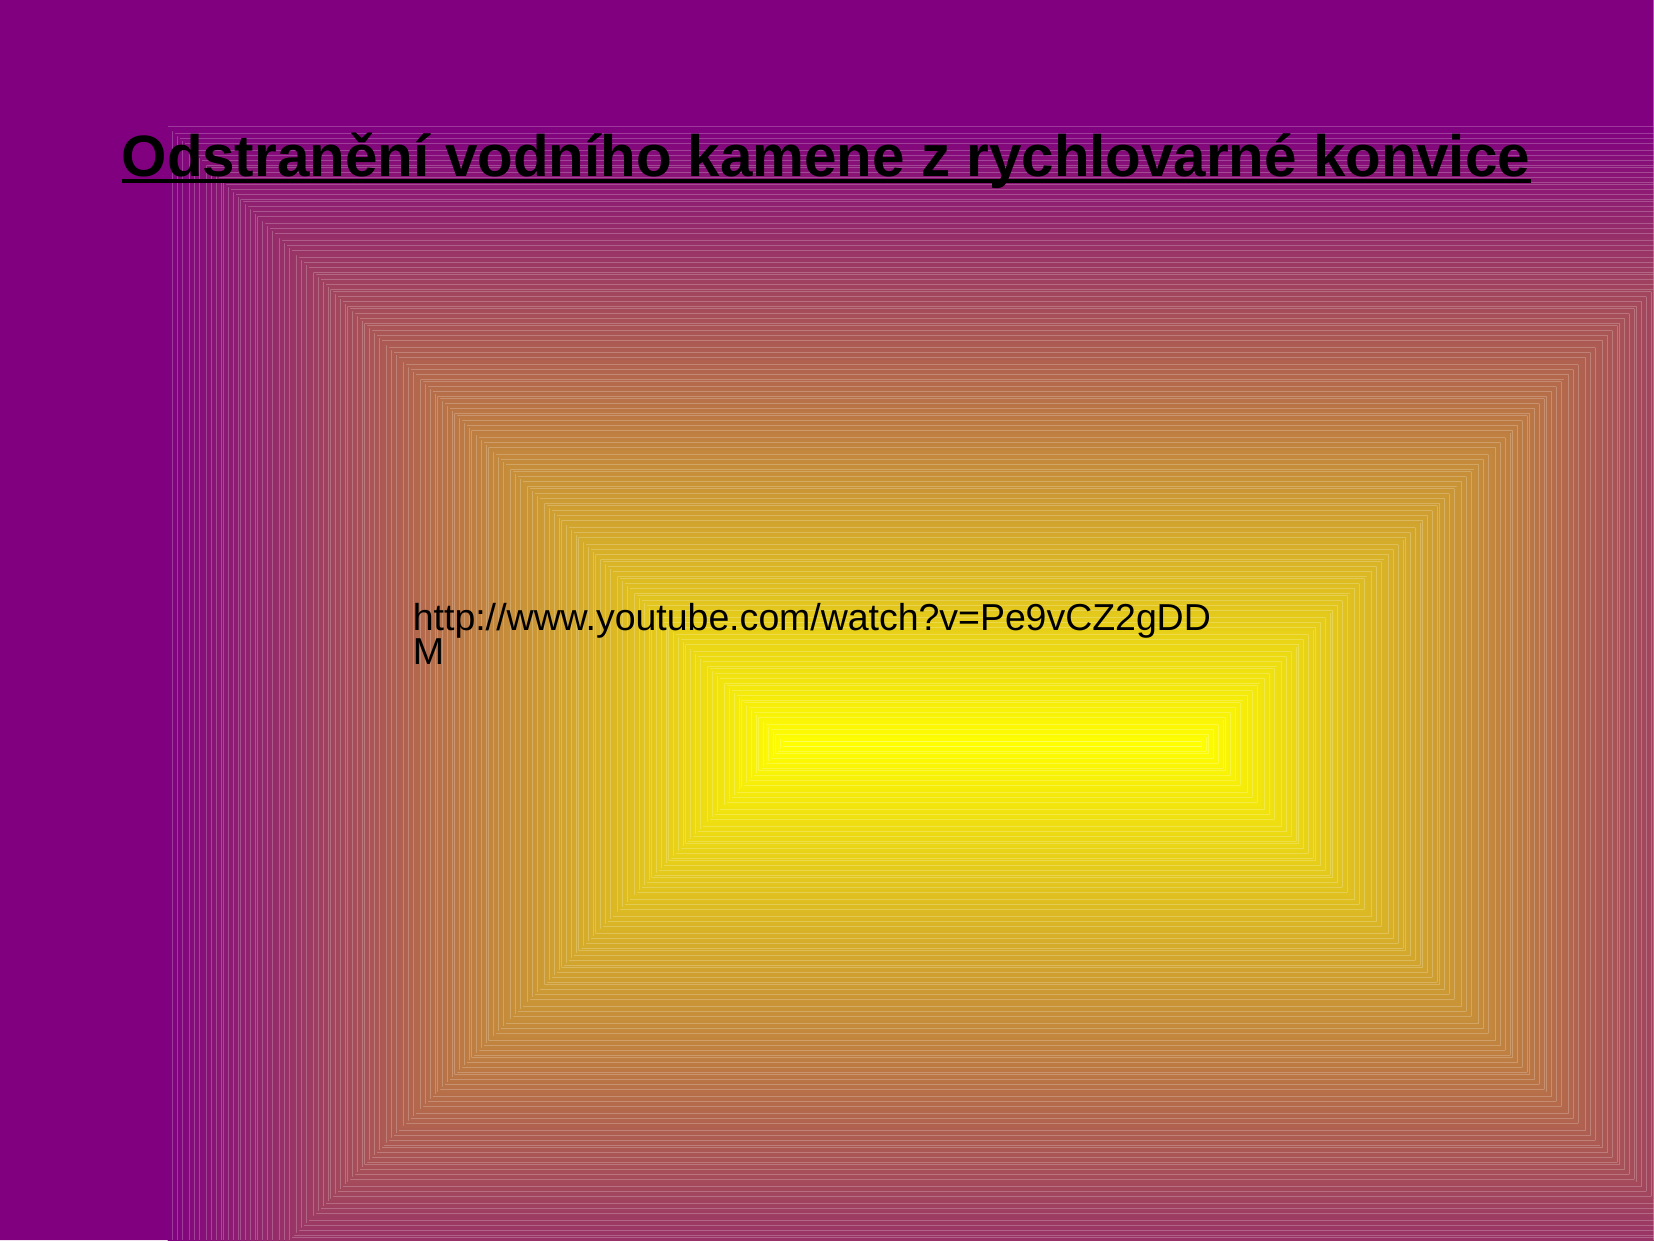

# Odstranění vodního kamene z rychlovarné konvice
http://www.youtube.com/watch?v=Pe9vCZ2gDDM